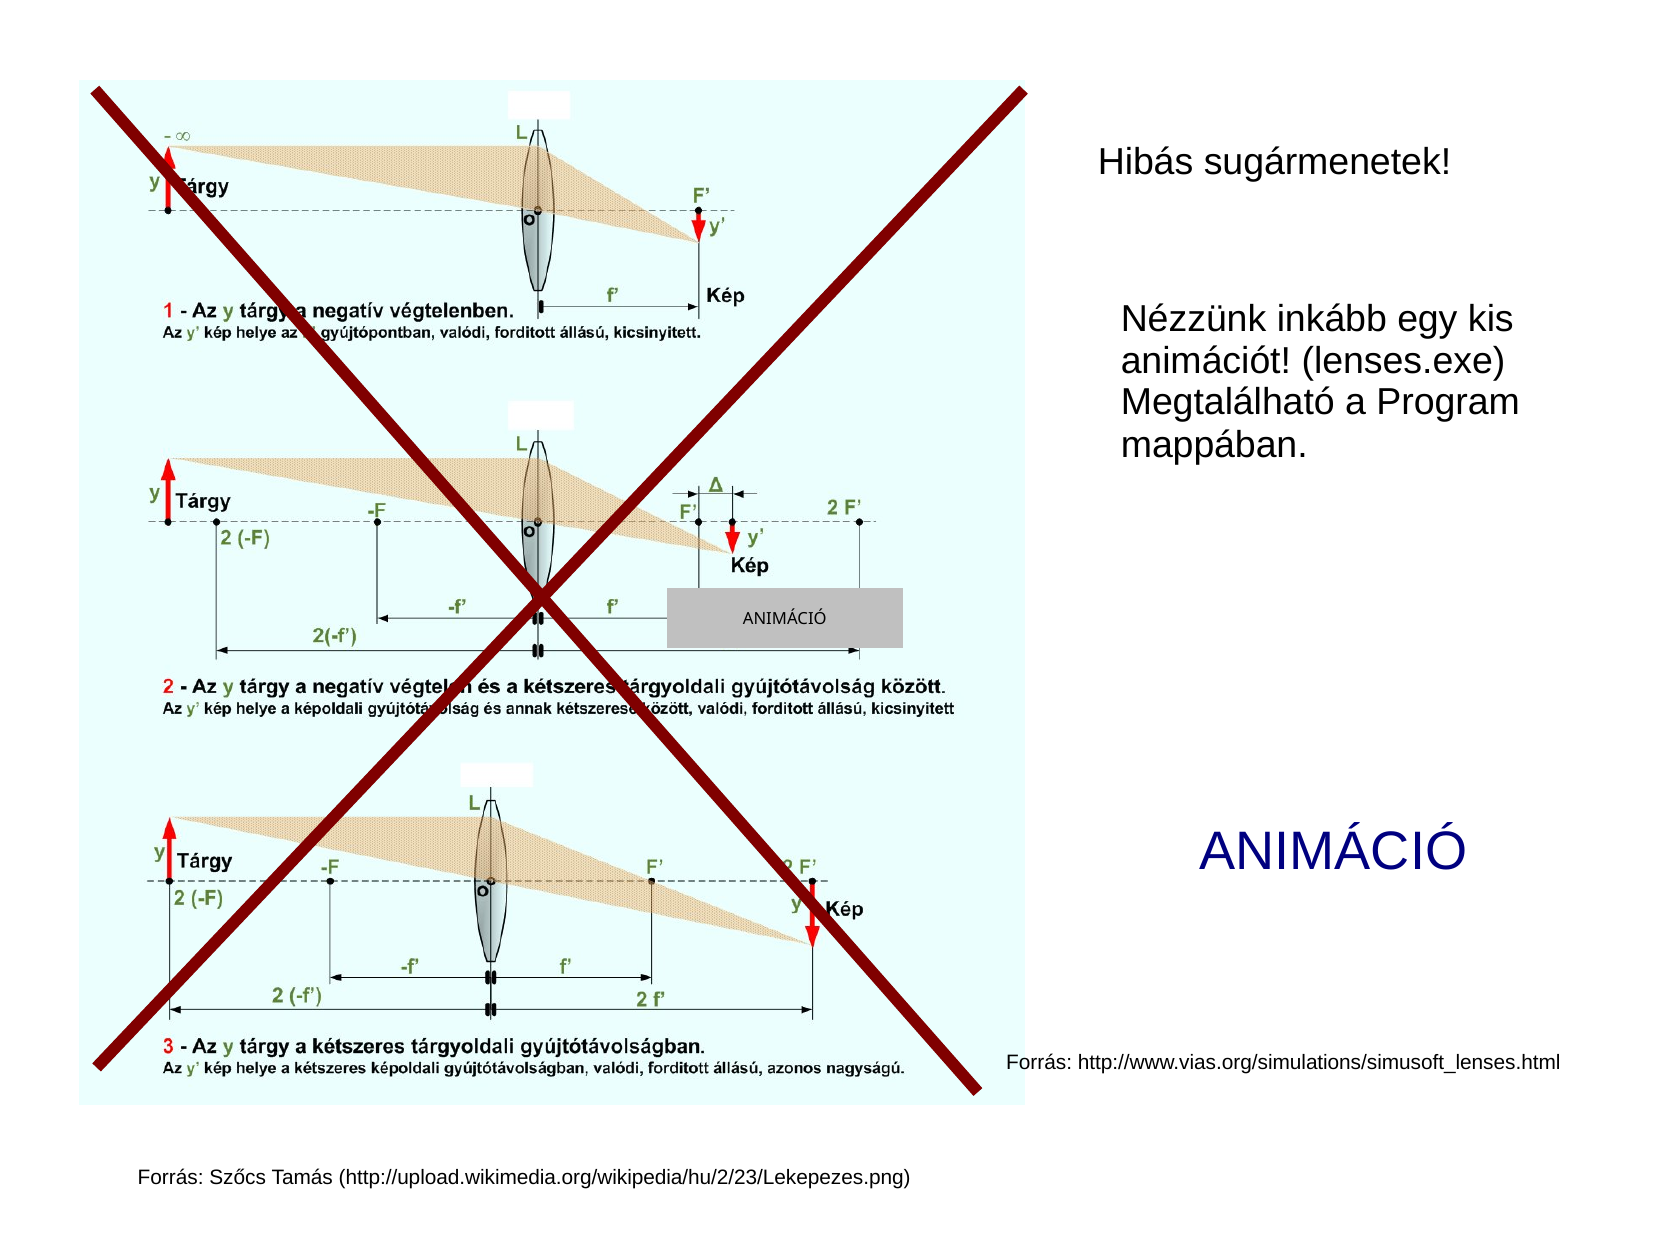

Hibás sugármenetek!
Nézzünk inkább egy kis
animációt! (lenses.exe)
Megtalálható a Program
mappában.
ANIMÁCIÓ
Forrás: http://www.vias.org/simulations/simusoft_lenses.html
Forrás: Szőcs Tamás (http://upload.wikimedia.org/wikipedia/hu/2/23/Lekepezes.png)